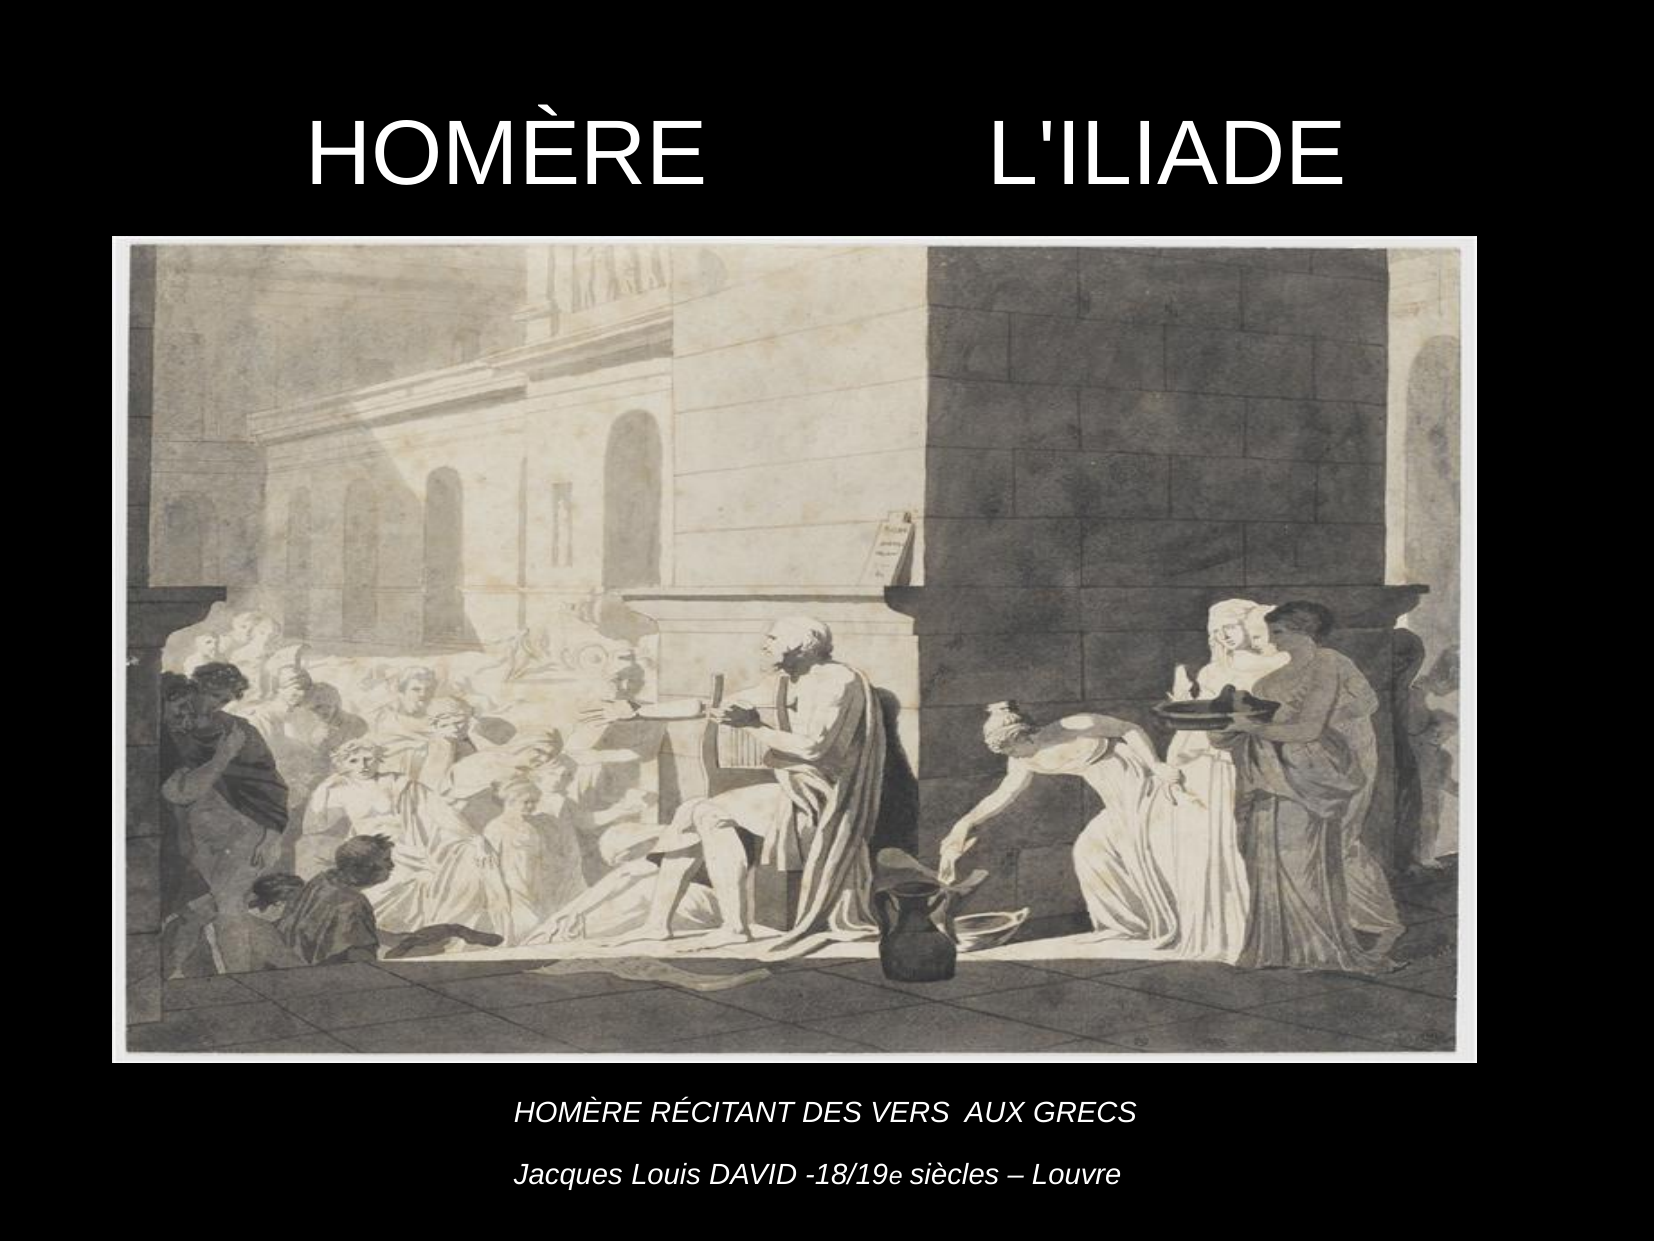

# HOMÈRE L'ILIADE
HOMÈRE RÉCITANT DES VERS AUX GRECS
Jacques Louis DAVID -18/19e siècles – Louvre